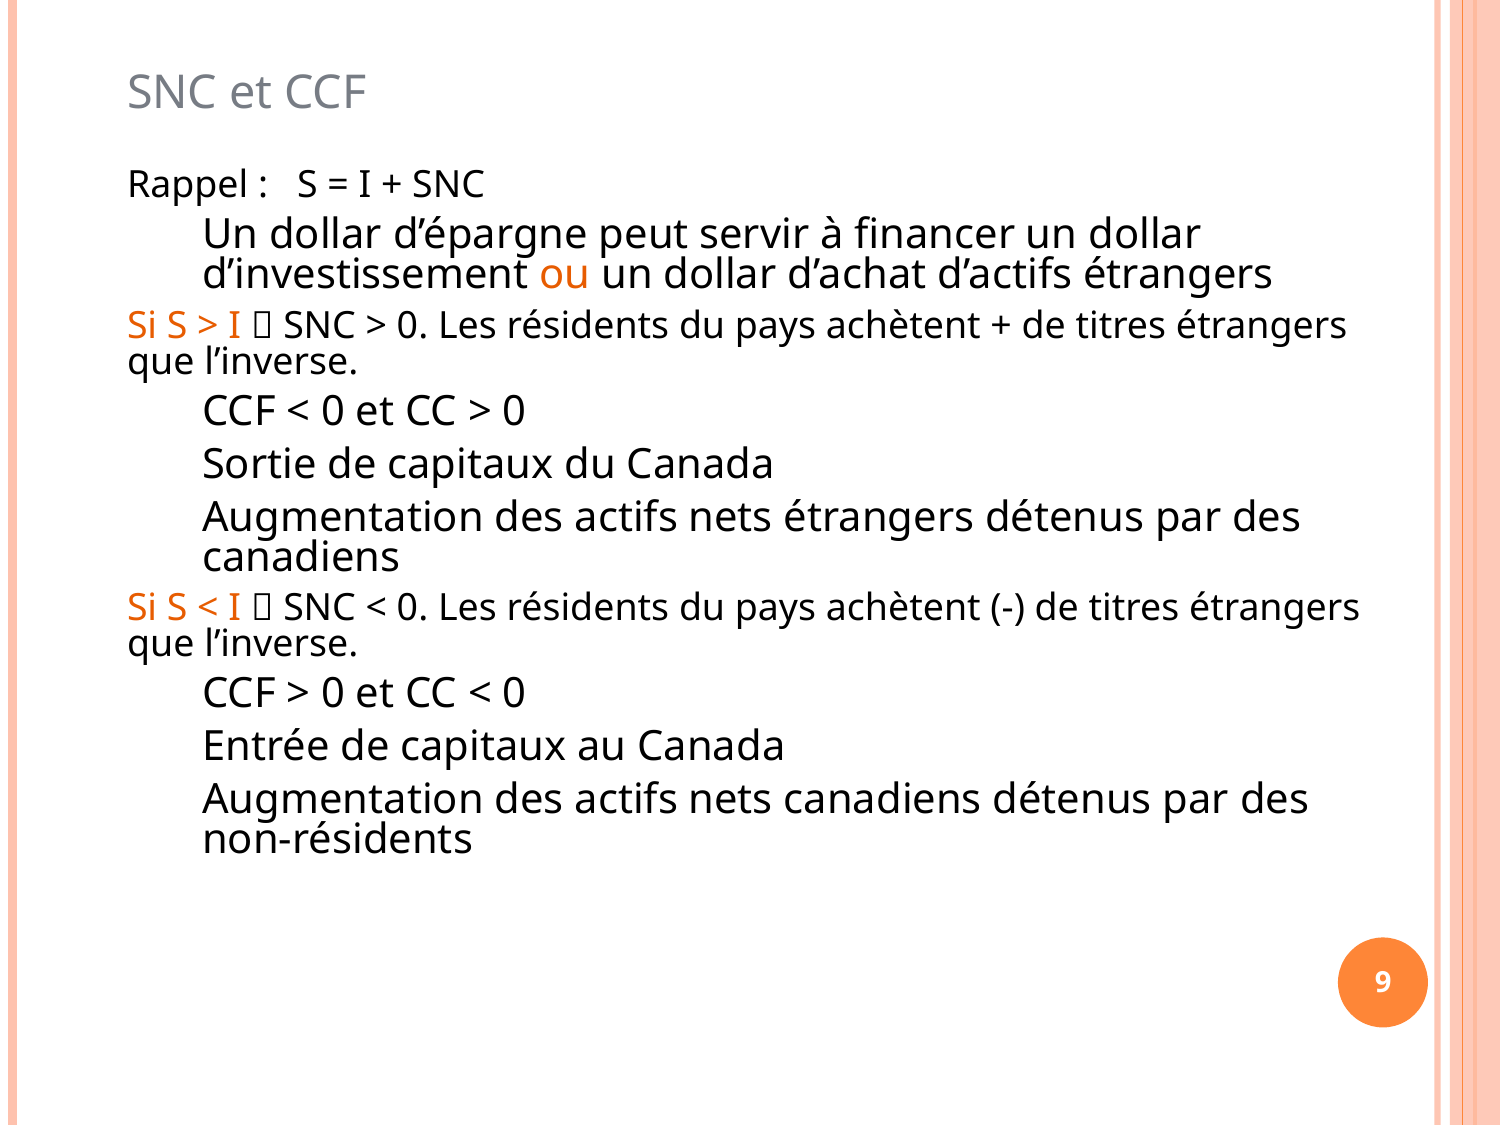

# SNC et CCF
Rappel : S = I + SNC
Un dollar d’épargne peut servir à financer un dollar d’investissement ou un dollar d’achat d’actifs étrangers
Si S > I  SNC > 0. Les résidents du pays achètent + de titres étrangers que l’inverse.
CCF < 0 et CC > 0
Sortie de capitaux du Canada
Augmentation des actifs nets étrangers détenus par des canadiens
Si S < I  SNC < 0. Les résidents du pays achètent (-) de titres étrangers que l’inverse.
CCF > 0 et CC < 0
Entrée de capitaux au Canada
Augmentation des actifs nets canadiens détenus par des non-résidents